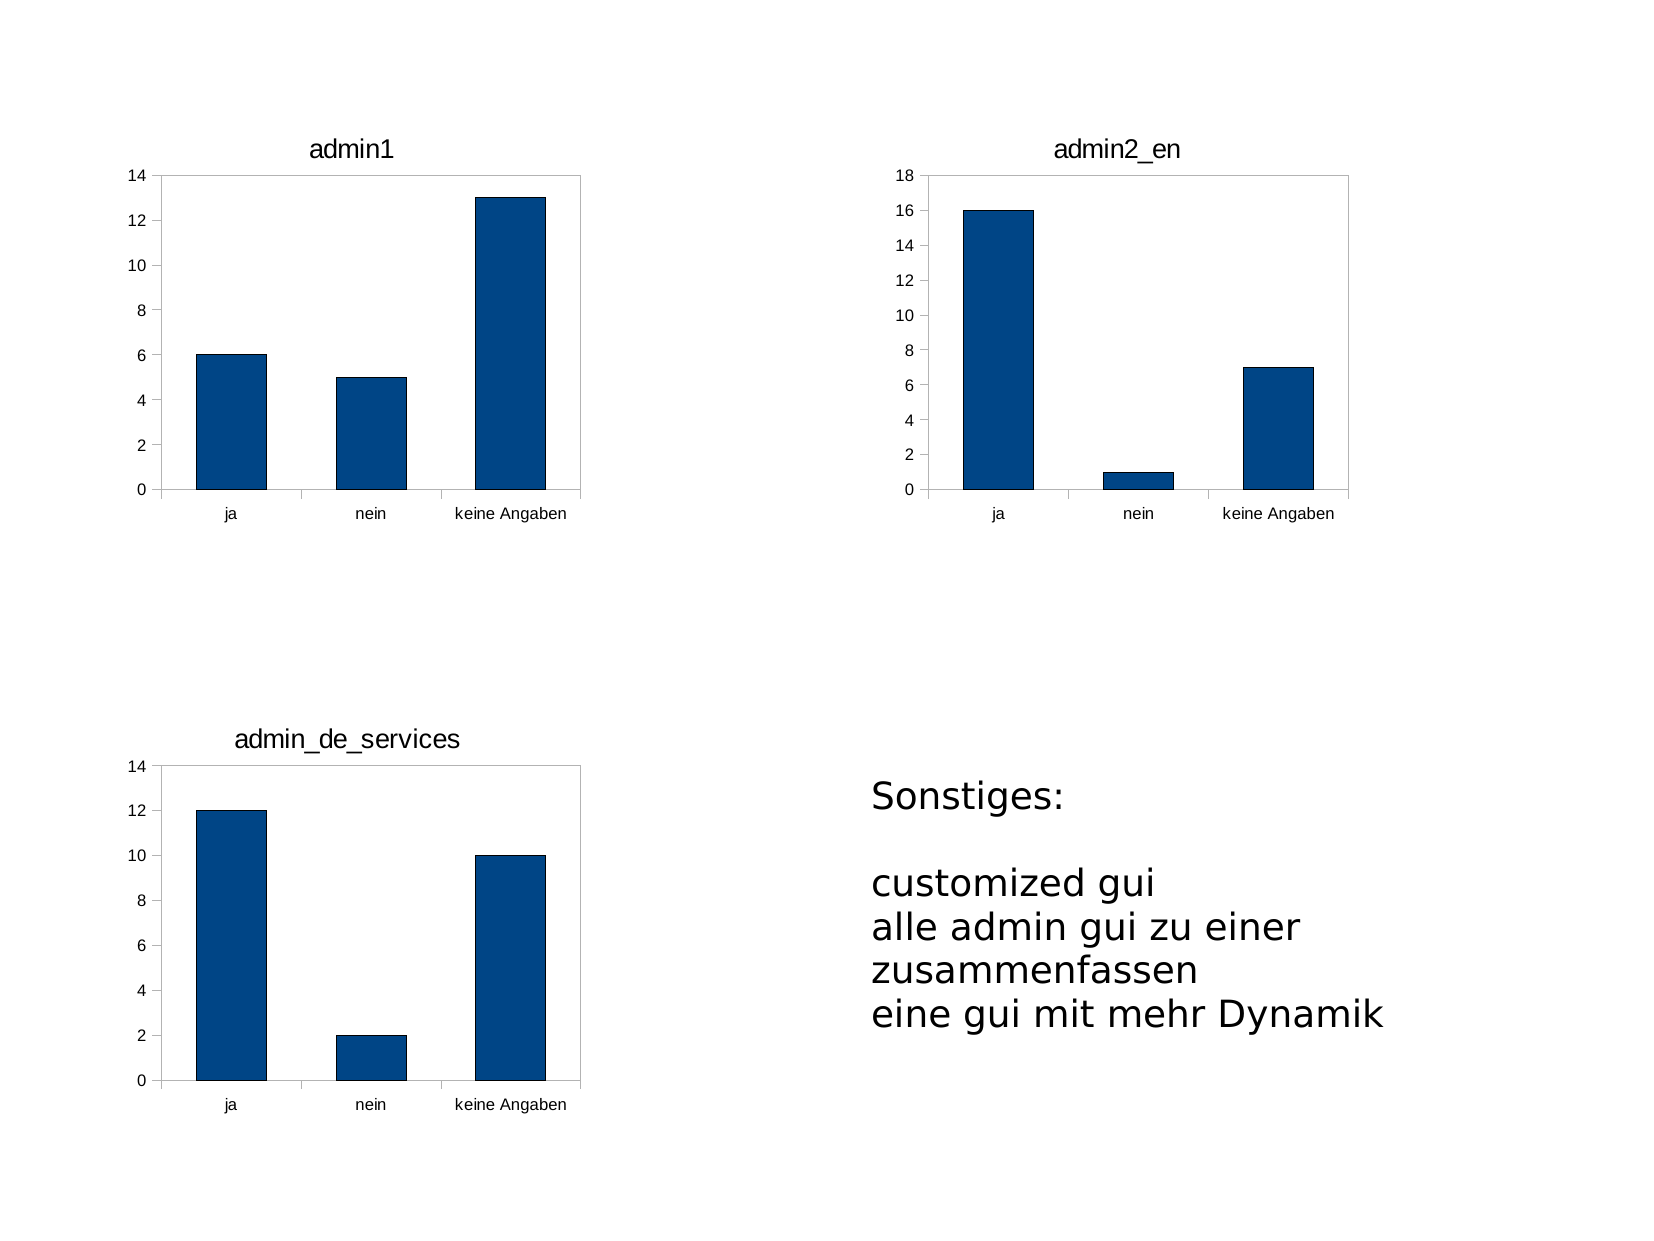

### Chart: admin1
| Category | Zeile 195 |
|---|---|
| ja | 6.0 |
| nein | 5.0 |
| keine Angaben | 13.0 |
### Chart: admin2_en
| Category | Zeile 198 |
|---|---|
| ja | 16.0 |
| nein | 1.0 |
| keine Angaben | 7.0 |
### Chart: admin_de_services
| Category | Zeile 201 |
|---|---|
| ja | 12.0 |
| nein | 2.0 |
| keine Angaben | 10.0 |Sonstiges:
customized gui
alle admin gui zu einer zusammenfassen
eine gui mit mehr Dynamik